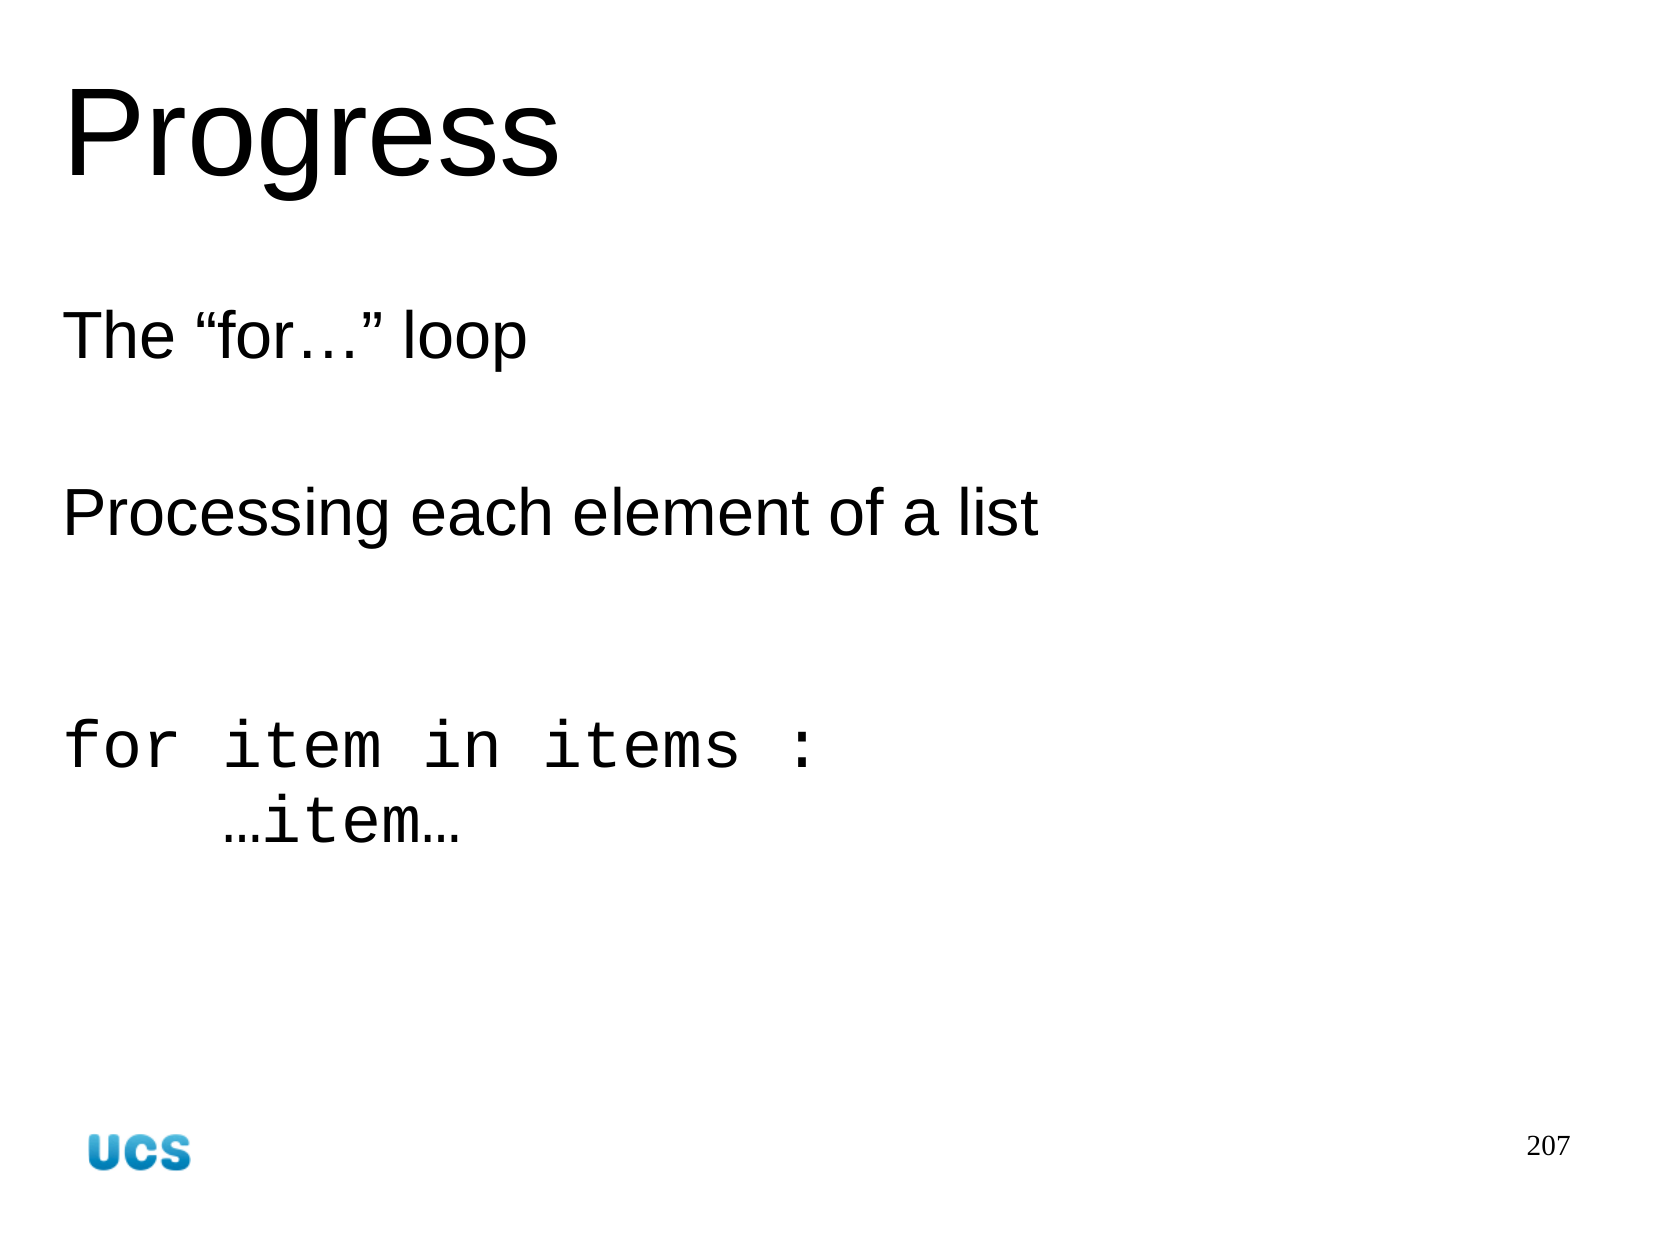

Progress
The “for…” loop
Processing each element of a list
for item in items :
 …item…
207